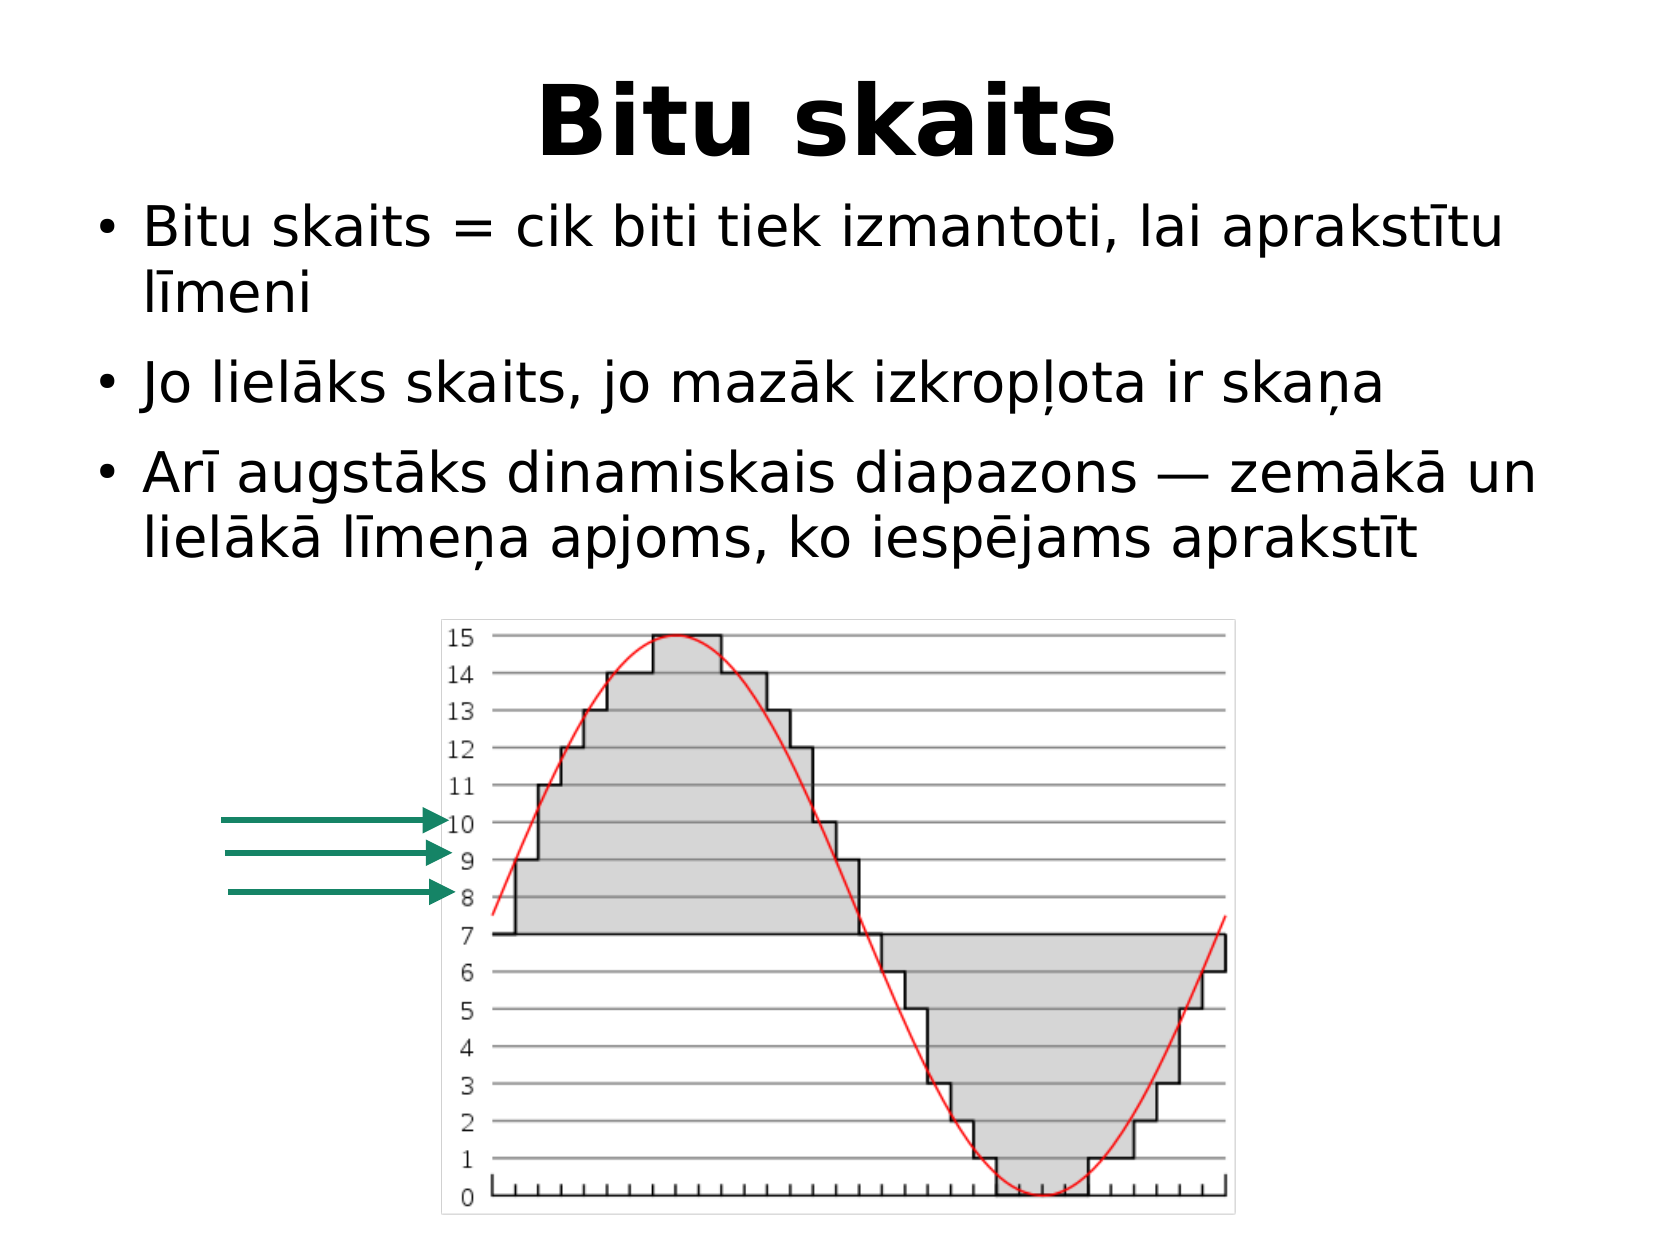

Bitu skaits
# Bitu skaits = cik biti tiek izmantoti, lai aprakstītu līmeni
Jo lielāks skaits, jo mazāk izkropļota ir skaņa
Arī augstāks dinamiskais diapazons — zemākā un lielākā līmeņa apjoms, ko iespējams aprakstīt